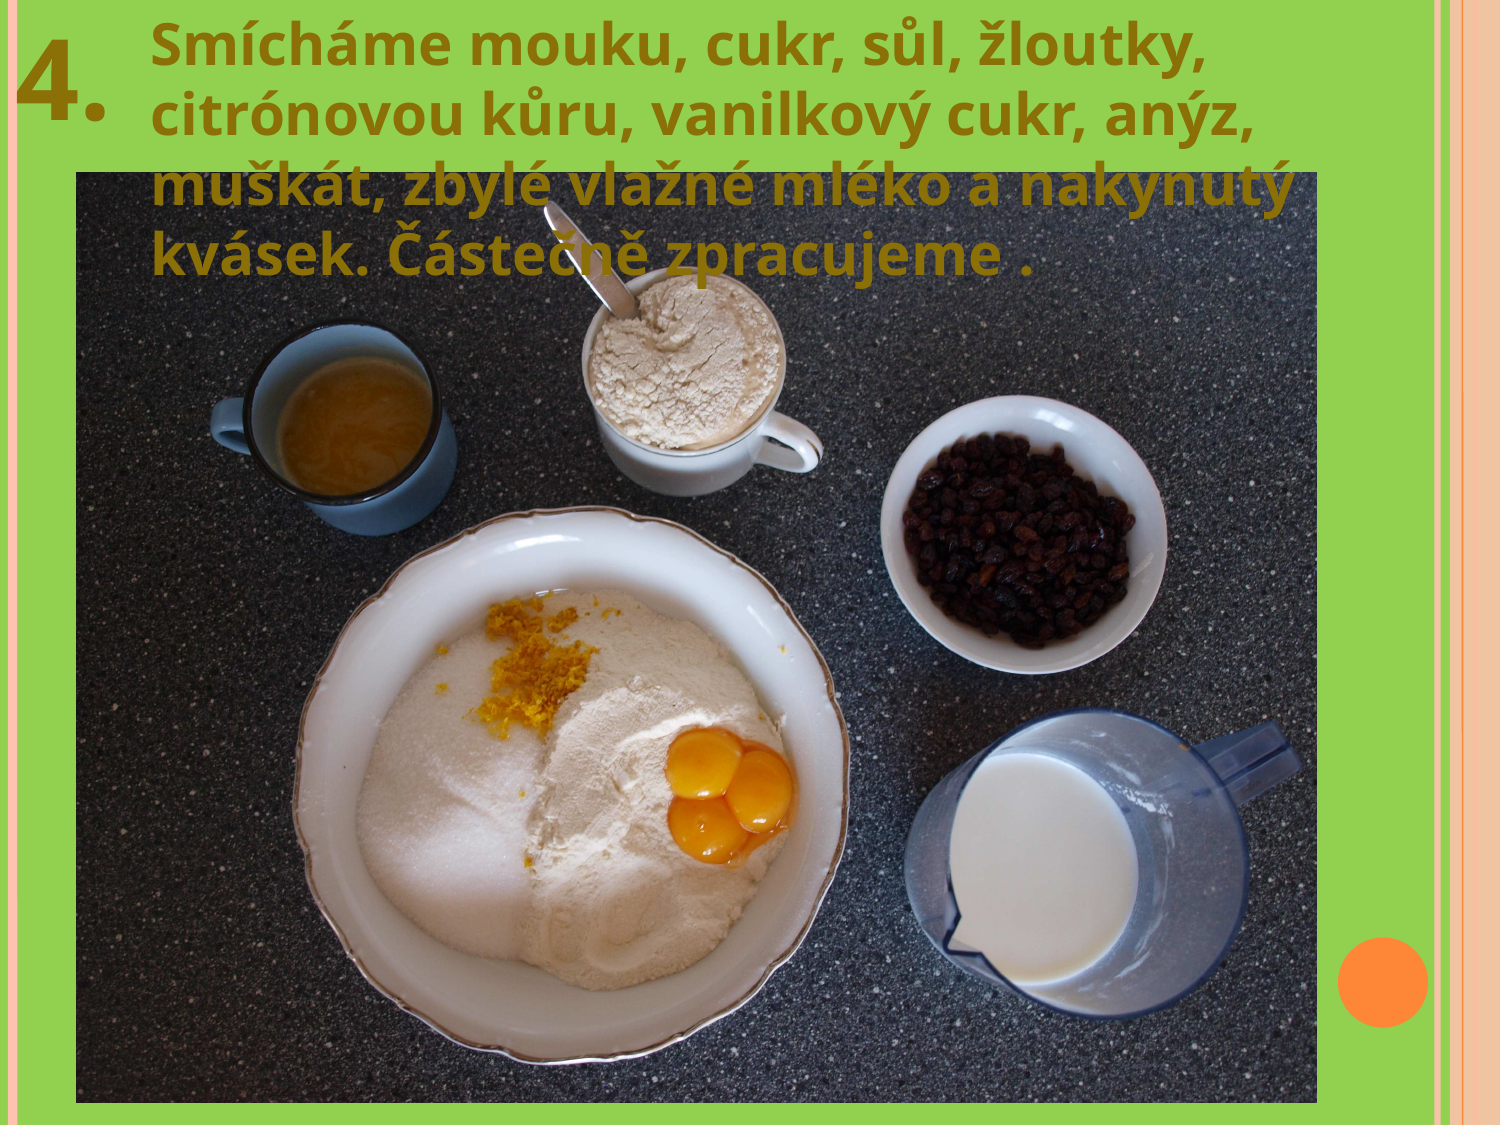

# 4.
Smícháme mouku, cukr, sůl, žloutky, citrónovou kůru, vanilkový cukr, anýz,
muškát, zbylé vlažné mléko a nakynutý kvásek. Částečně zpracujeme .